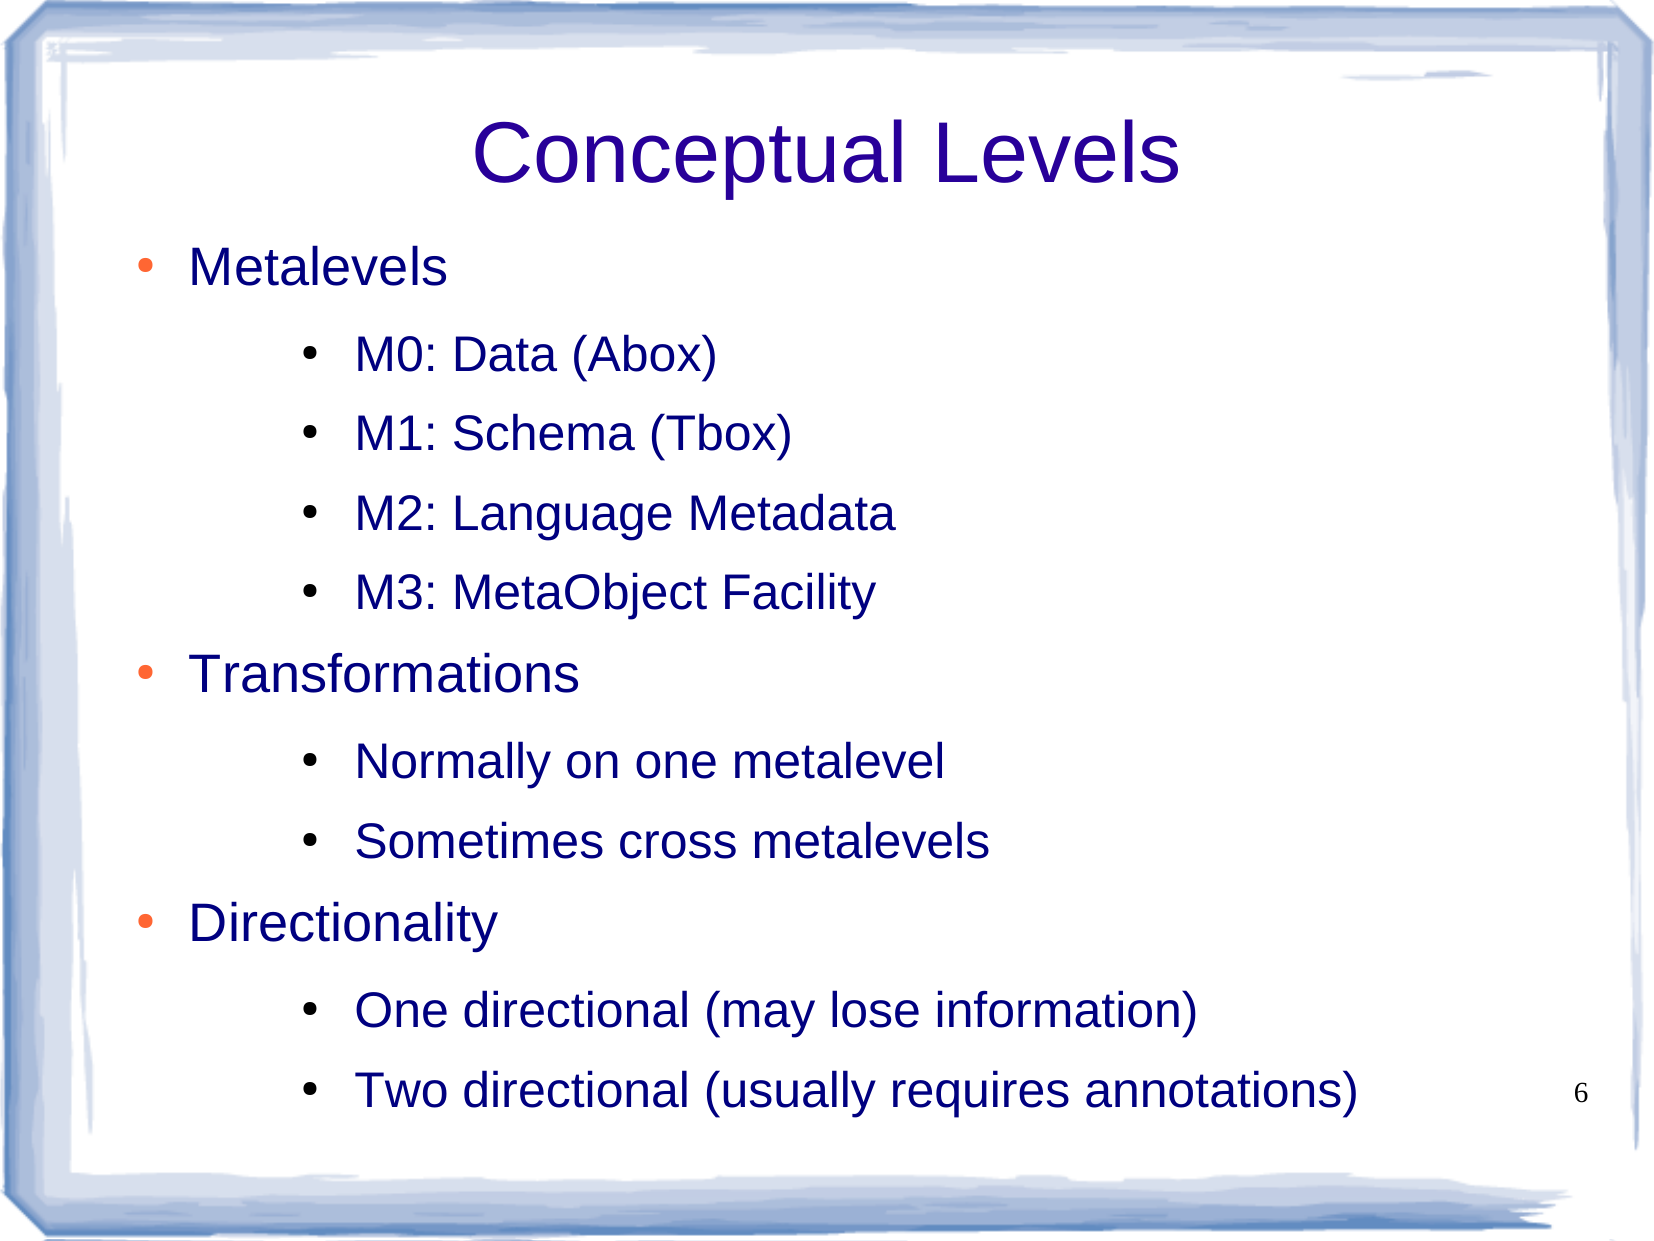

# Conceptual Levels
Metalevels
M0: Data (Abox)
M1: Schema (Tbox)
M2: Language Metadata
M3: MetaObject Facility
Transformations
Normally on one metalevel
Sometimes cross metalevels
Directionality
One directional (may lose information)
Two directional (usually requires annotations)
6